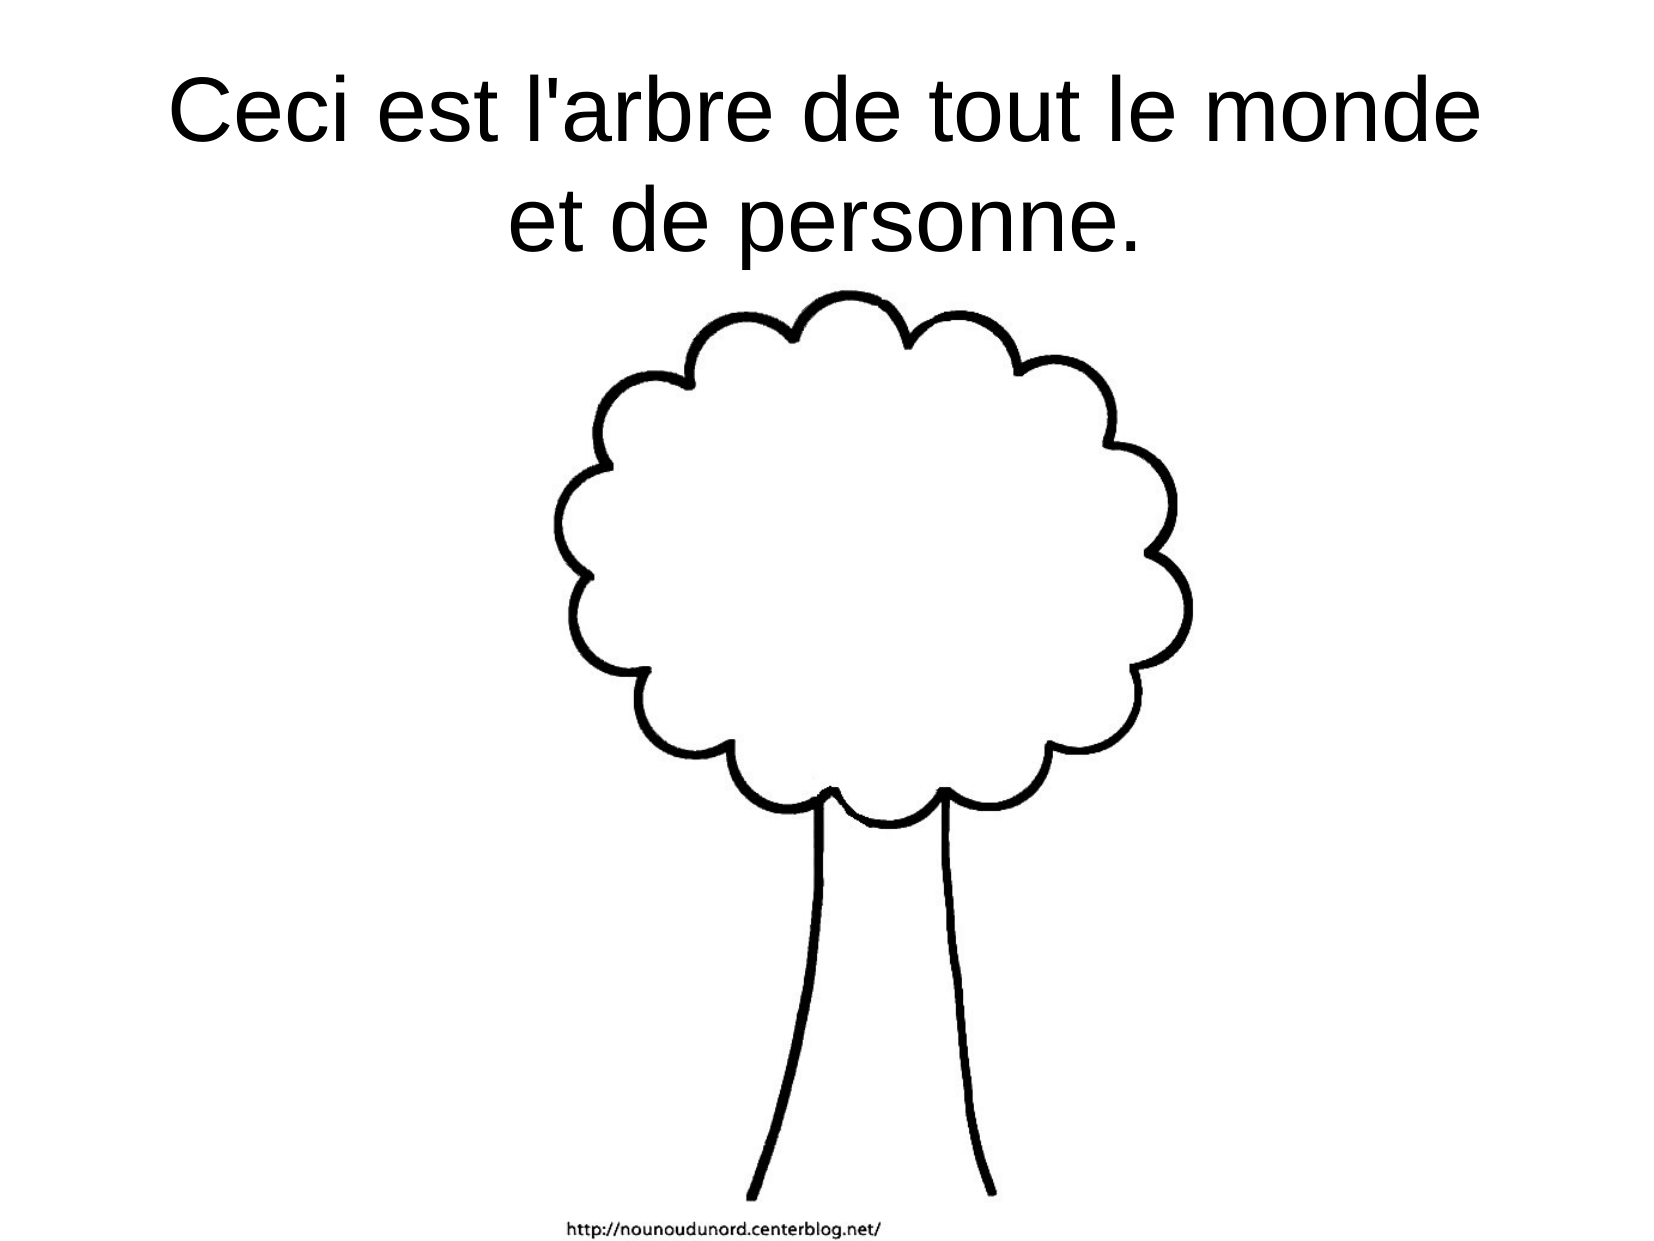

# Ceci est l'arbre de tout le monde et de personne.